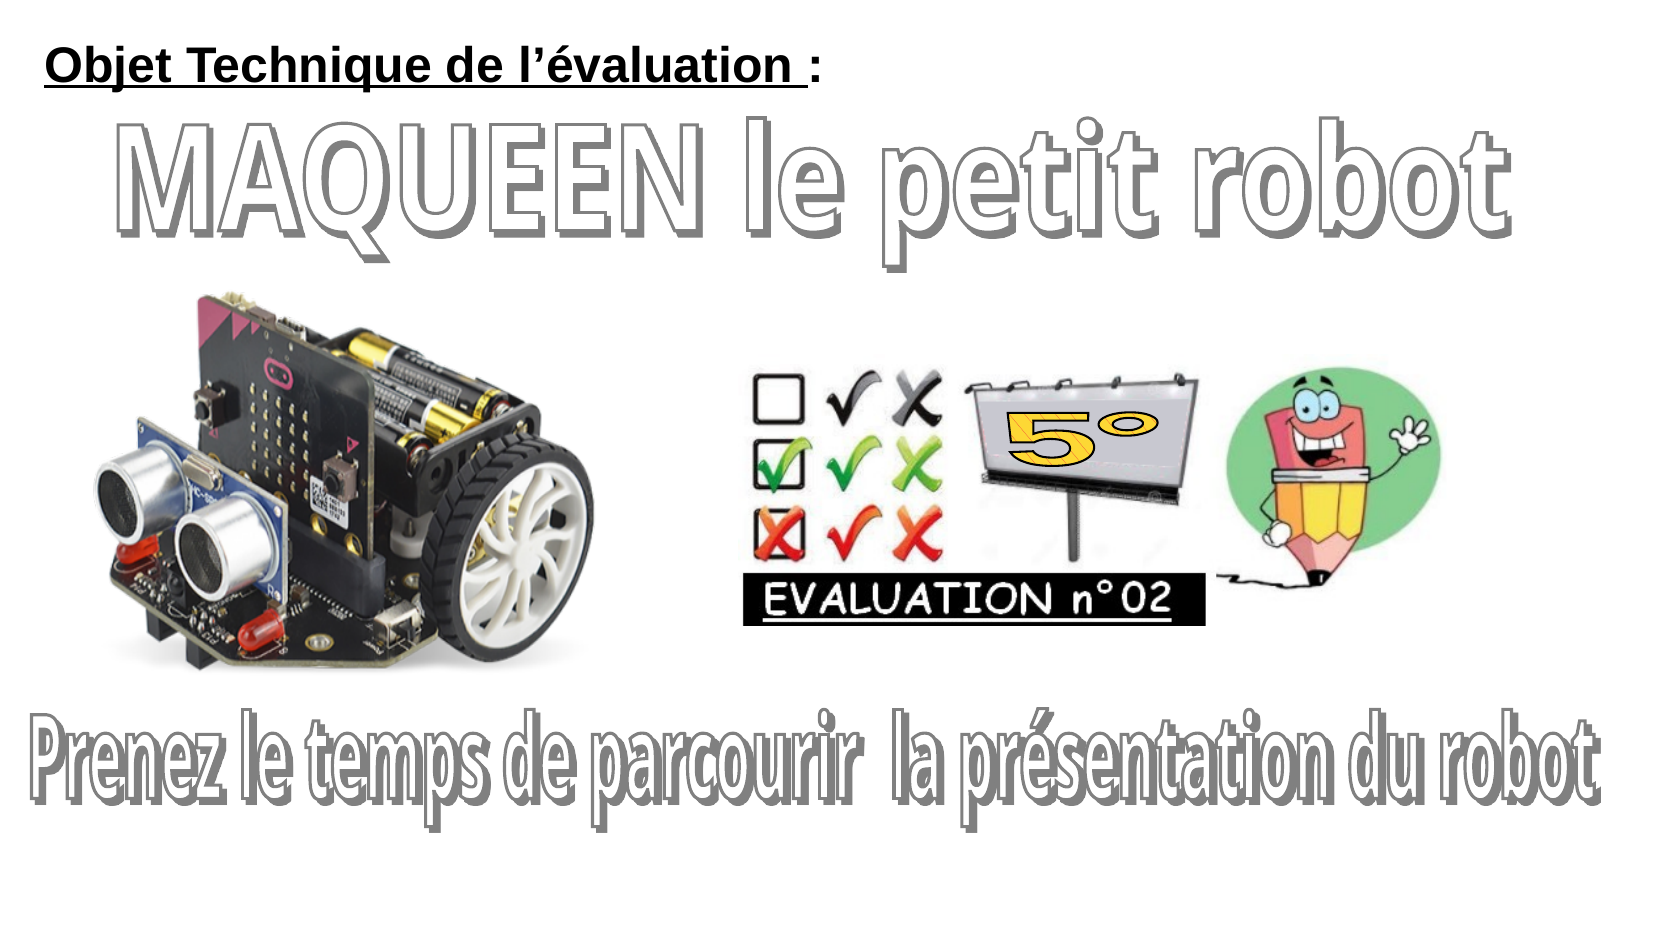

Objet Technique de l’évaluation :
MAQUEEN le petit robot
5°
Prenez le temps de parcourir la présentation du robot